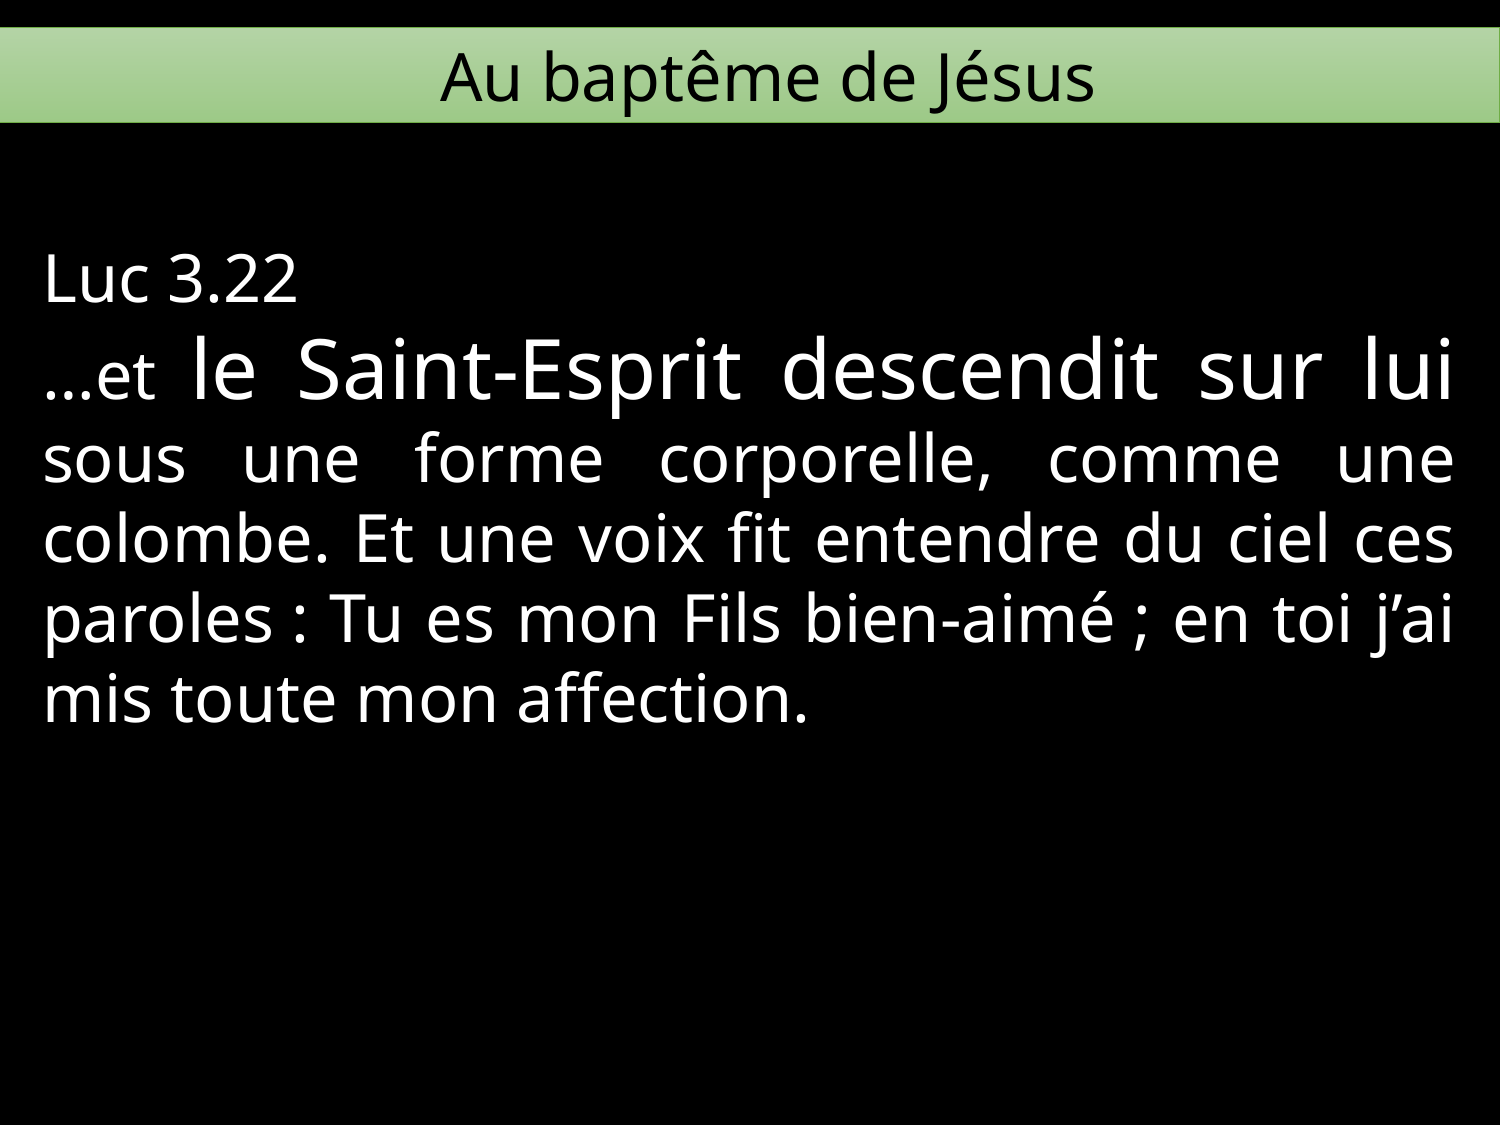

Au baptême de Jésus
Luc 3.22
…et le Saint-Esprit descendit sur lui sous une forme corporelle, comme une colombe. Et une voix fit entendre du ciel ces paroles : Tu es mon Fils bien-aimé ; en toi j’ai mis toute mon affection.